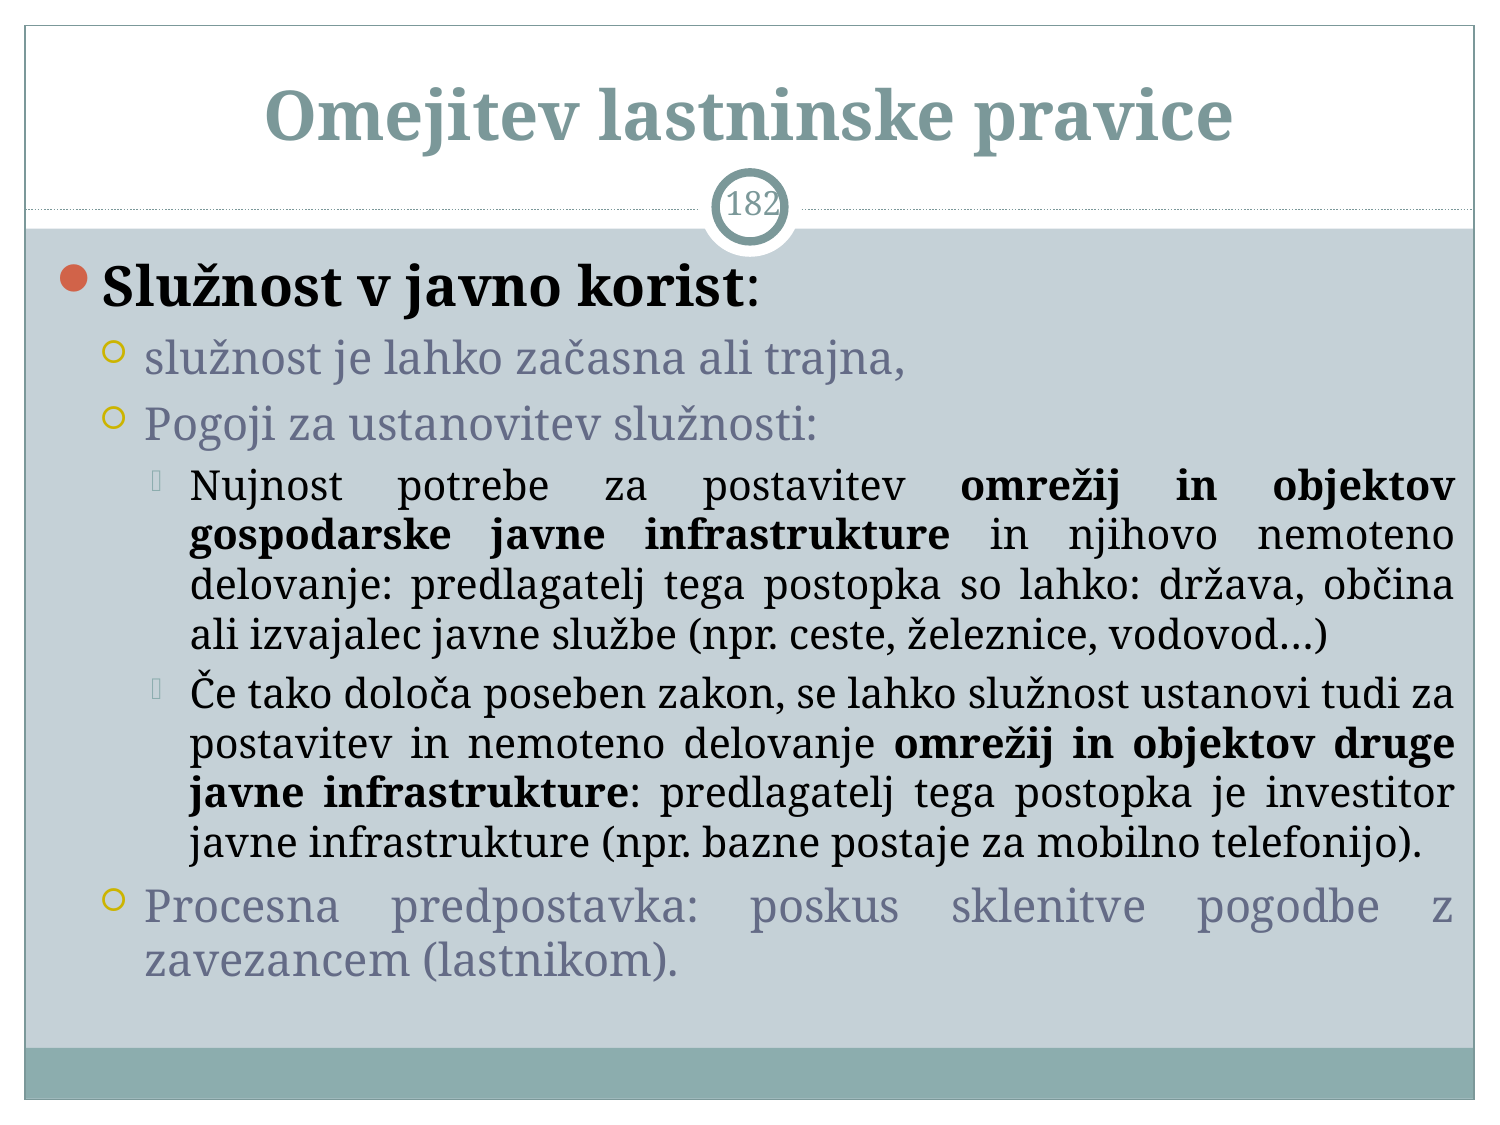

# Omejitev lastninske pravice
Služnost v javno korist:
služnost je lahko začasna ali trajna,
Pogoji za ustanovitev služnosti:
Nujnost potrebe za postavitev omrežij in objektov gospodarske javne infrastrukture in njihovo nemoteno delovanje: predlagatelj tega postopka so lahko: država, občina ali izvajalec javne službe (npr. ceste, železnice, vodovod…)
Če tako določa poseben zakon, se lahko služnost ustanovi tudi za postavitev in nemoteno delovanje omrežij in objektov druge javne infrastrukture: predlagatelj tega postopka je investitor javne infrastrukture (npr. bazne postaje za mobilno telefonijo).
Procesna predpostavka: poskus sklenitve pogodbe z zavezancem (lastnikom).